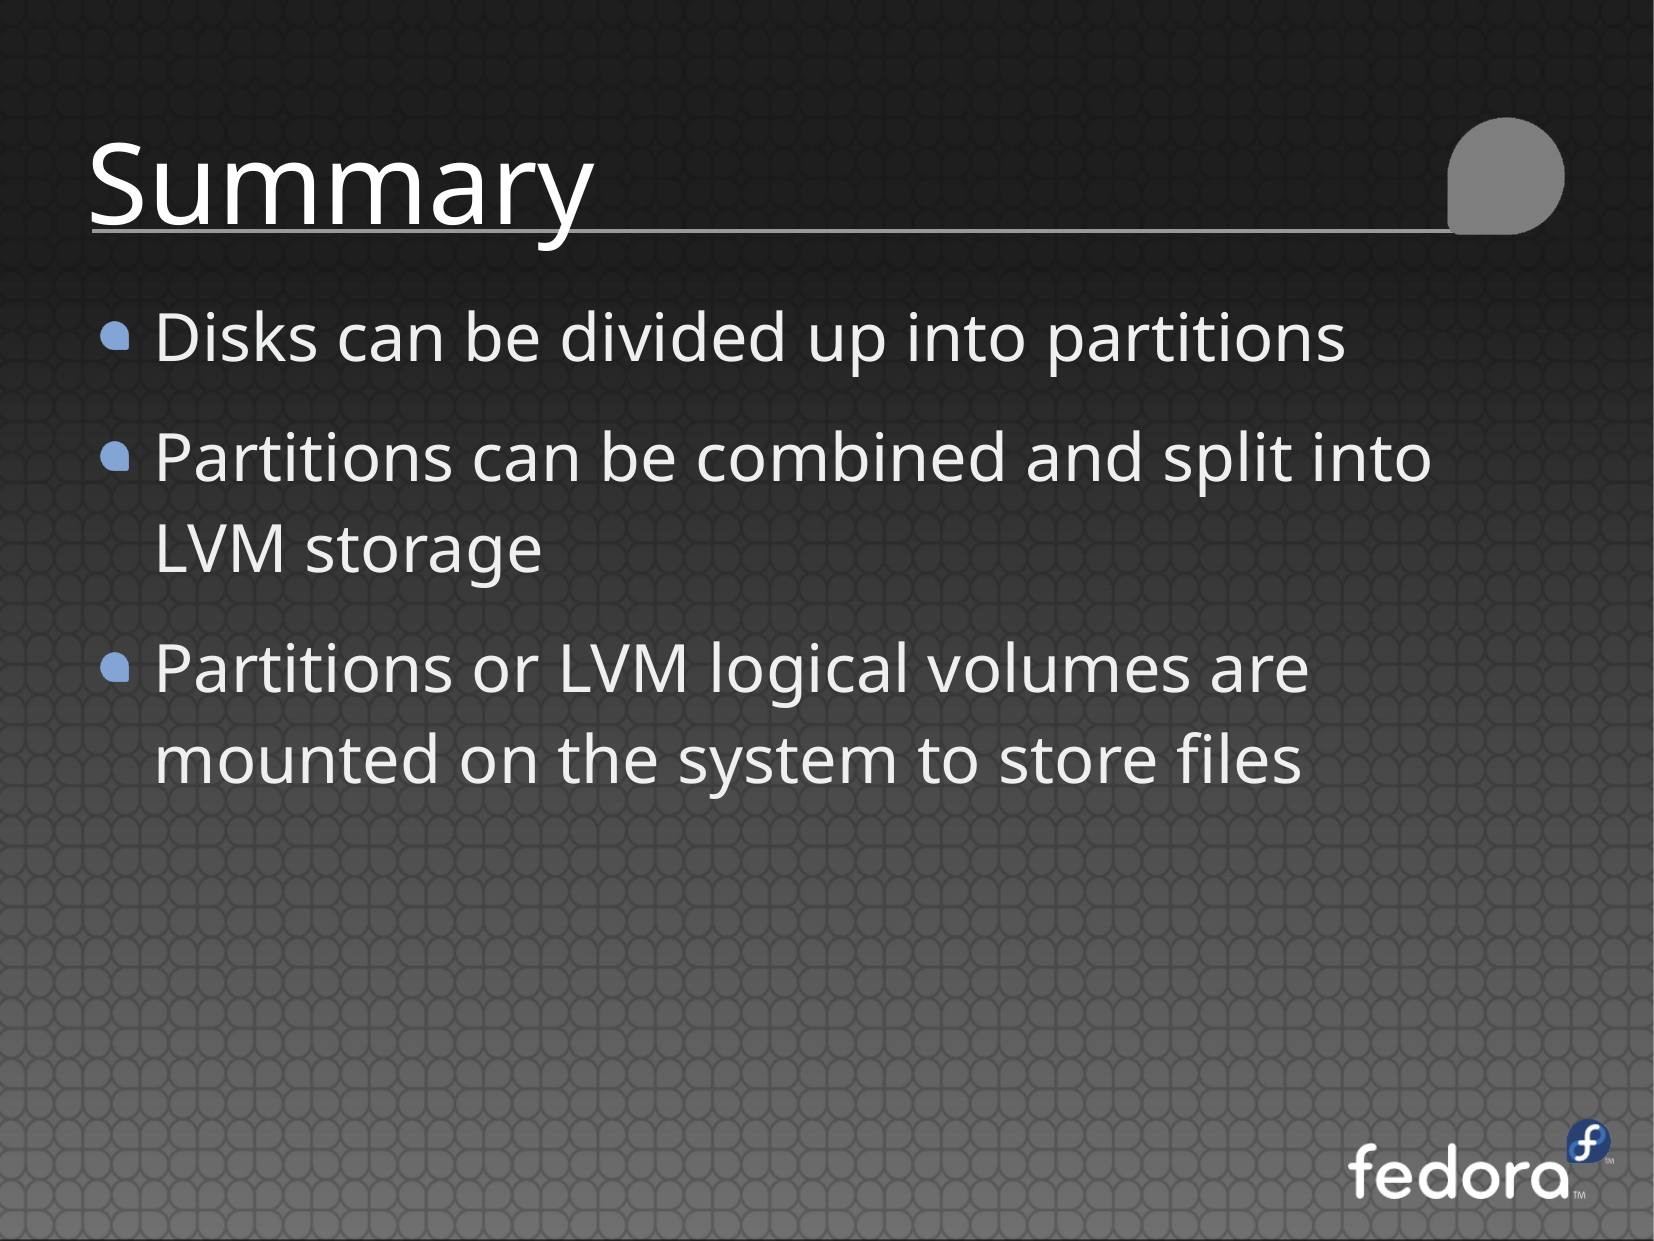

# Summary
Disks can be divided up into partitions
Partitions can be combined and split into LVM storage
Partitions or LVM logical volumes are mounted on the system to store files